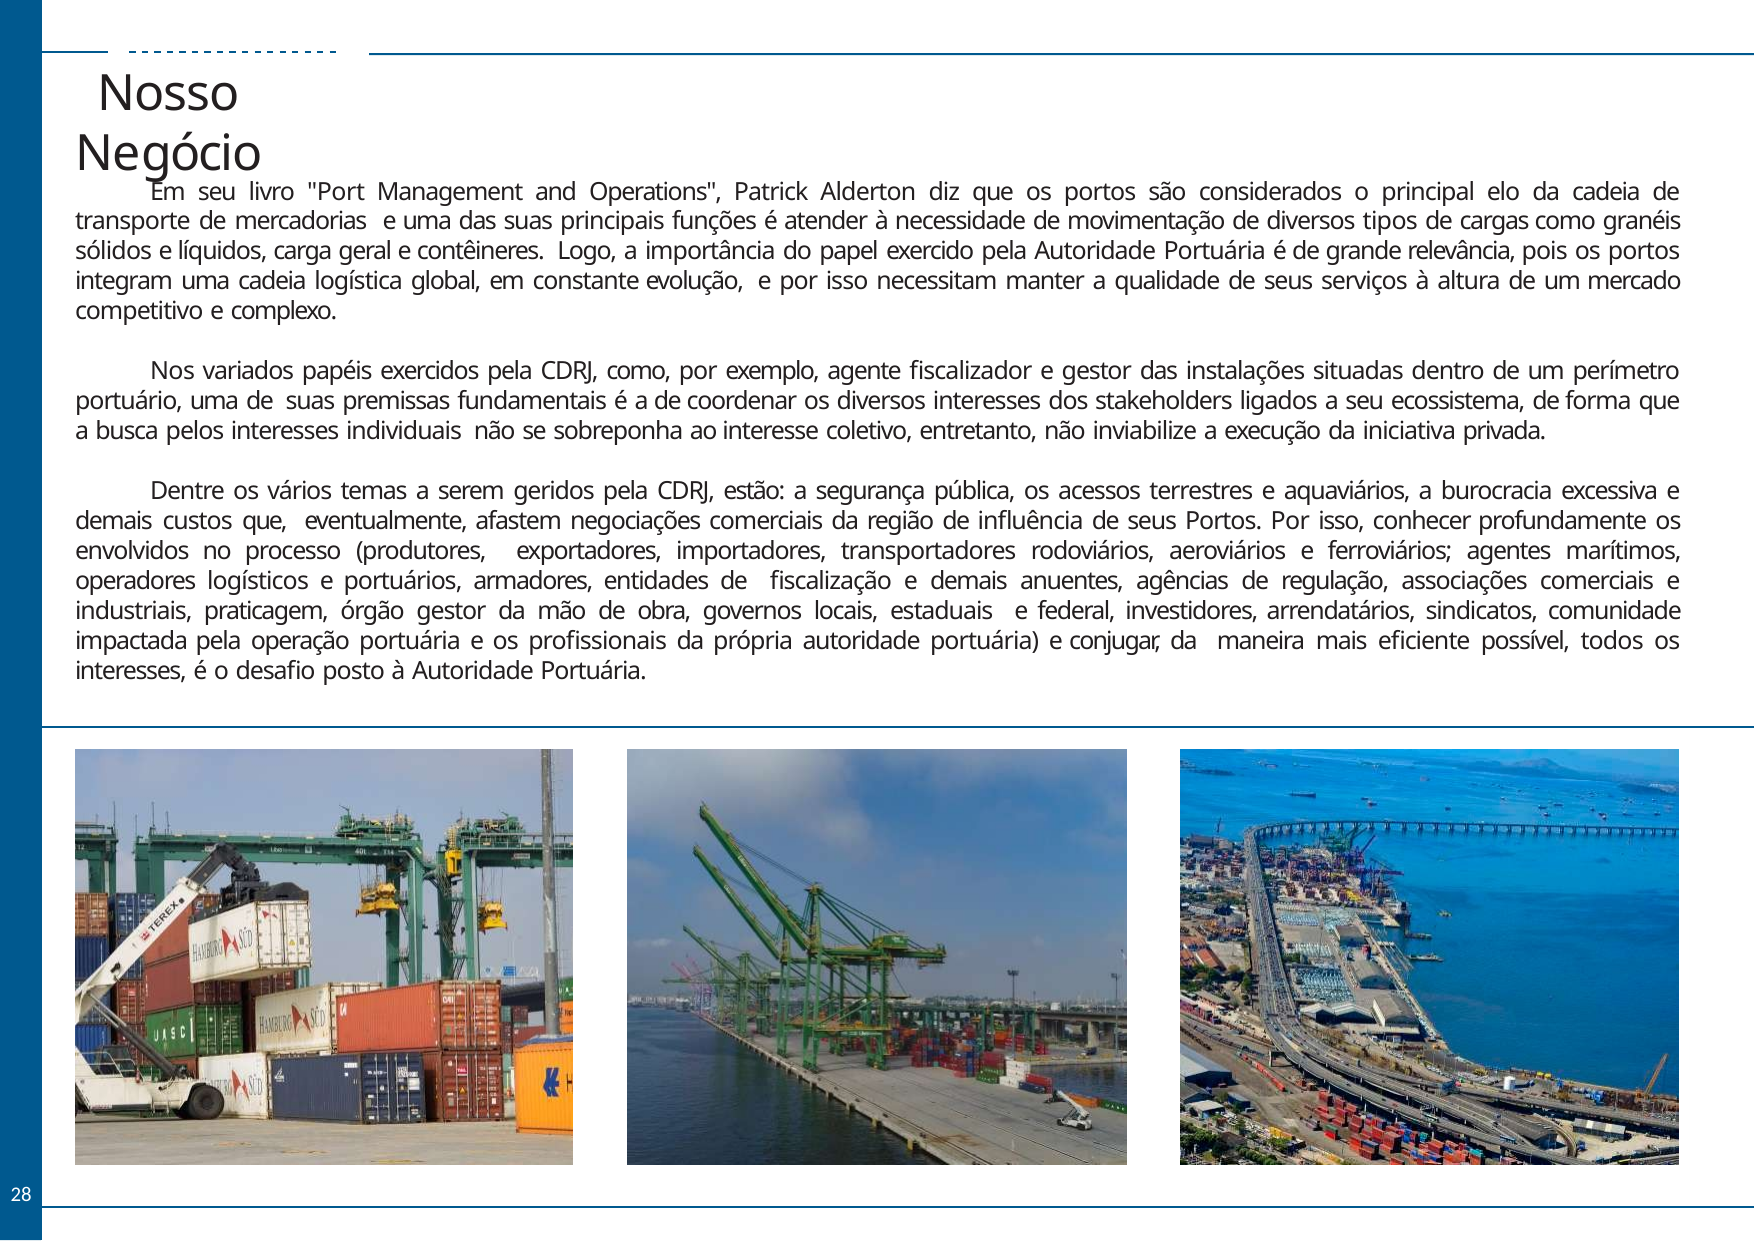

# Nosso Negócio
Em seu livro "Port Management and Operations", Patrick Alderton diz que os portos são considerados o principal elo da cadeia de transporte de mercadorias e uma das suas principais funções é atender à necessidade de movimentação de diversos tipos de cargas como granéis sólidos e líquidos, carga geral e contêineres. Logo, a importância do papel exercido pela Autoridade Portuária é de grande relevância, pois os portos integram uma cadeia logística global, em constante evolução, e por isso necessitam manter a qualidade de seus serviços à altura de um mercado competitivo e complexo.
Nos variados papéis exercidos pela CDRJ, como, por exemplo, agente fiscalizador e gestor das instalações situadas dentro de um perímetro portuário, uma de suas premissas fundamentais é a de coordenar os diversos interesses dos stakeholders ligados a seu ecossistema, de forma que a busca pelos interesses individuais não se sobreponha ao interesse coletivo, entretanto, não inviabilize a execução da iniciativa privada.
Dentre os vários temas a serem geridos pela CDRJ, estão: a segurança pública, os acessos terrestres e aquaviários, a burocracia excessiva e demais custos que, eventualmente, afastem negociações comerciais da região de influência de seus Portos. Por isso, conhecer profundamente os envolvidos no processo (produtores, exportadores, importadores, transportadores rodoviários, aeroviários e ferroviários; agentes marítimos, operadores logísticos e portuários, armadores, entidades de fiscalização e demais anuentes, agências de regulação, associações comerciais e industriais, praticagem, órgão gestor da mão de obra, governos locais, estaduais e federal, investidores, arrendatários, sindicatos, comunidade impactada pela operação portuária e os profissionais da própria autoridade portuária) e conjugar, da maneira mais eficiente possível, todos os interesses, é o desafio posto à Autoridade Portuária.
28